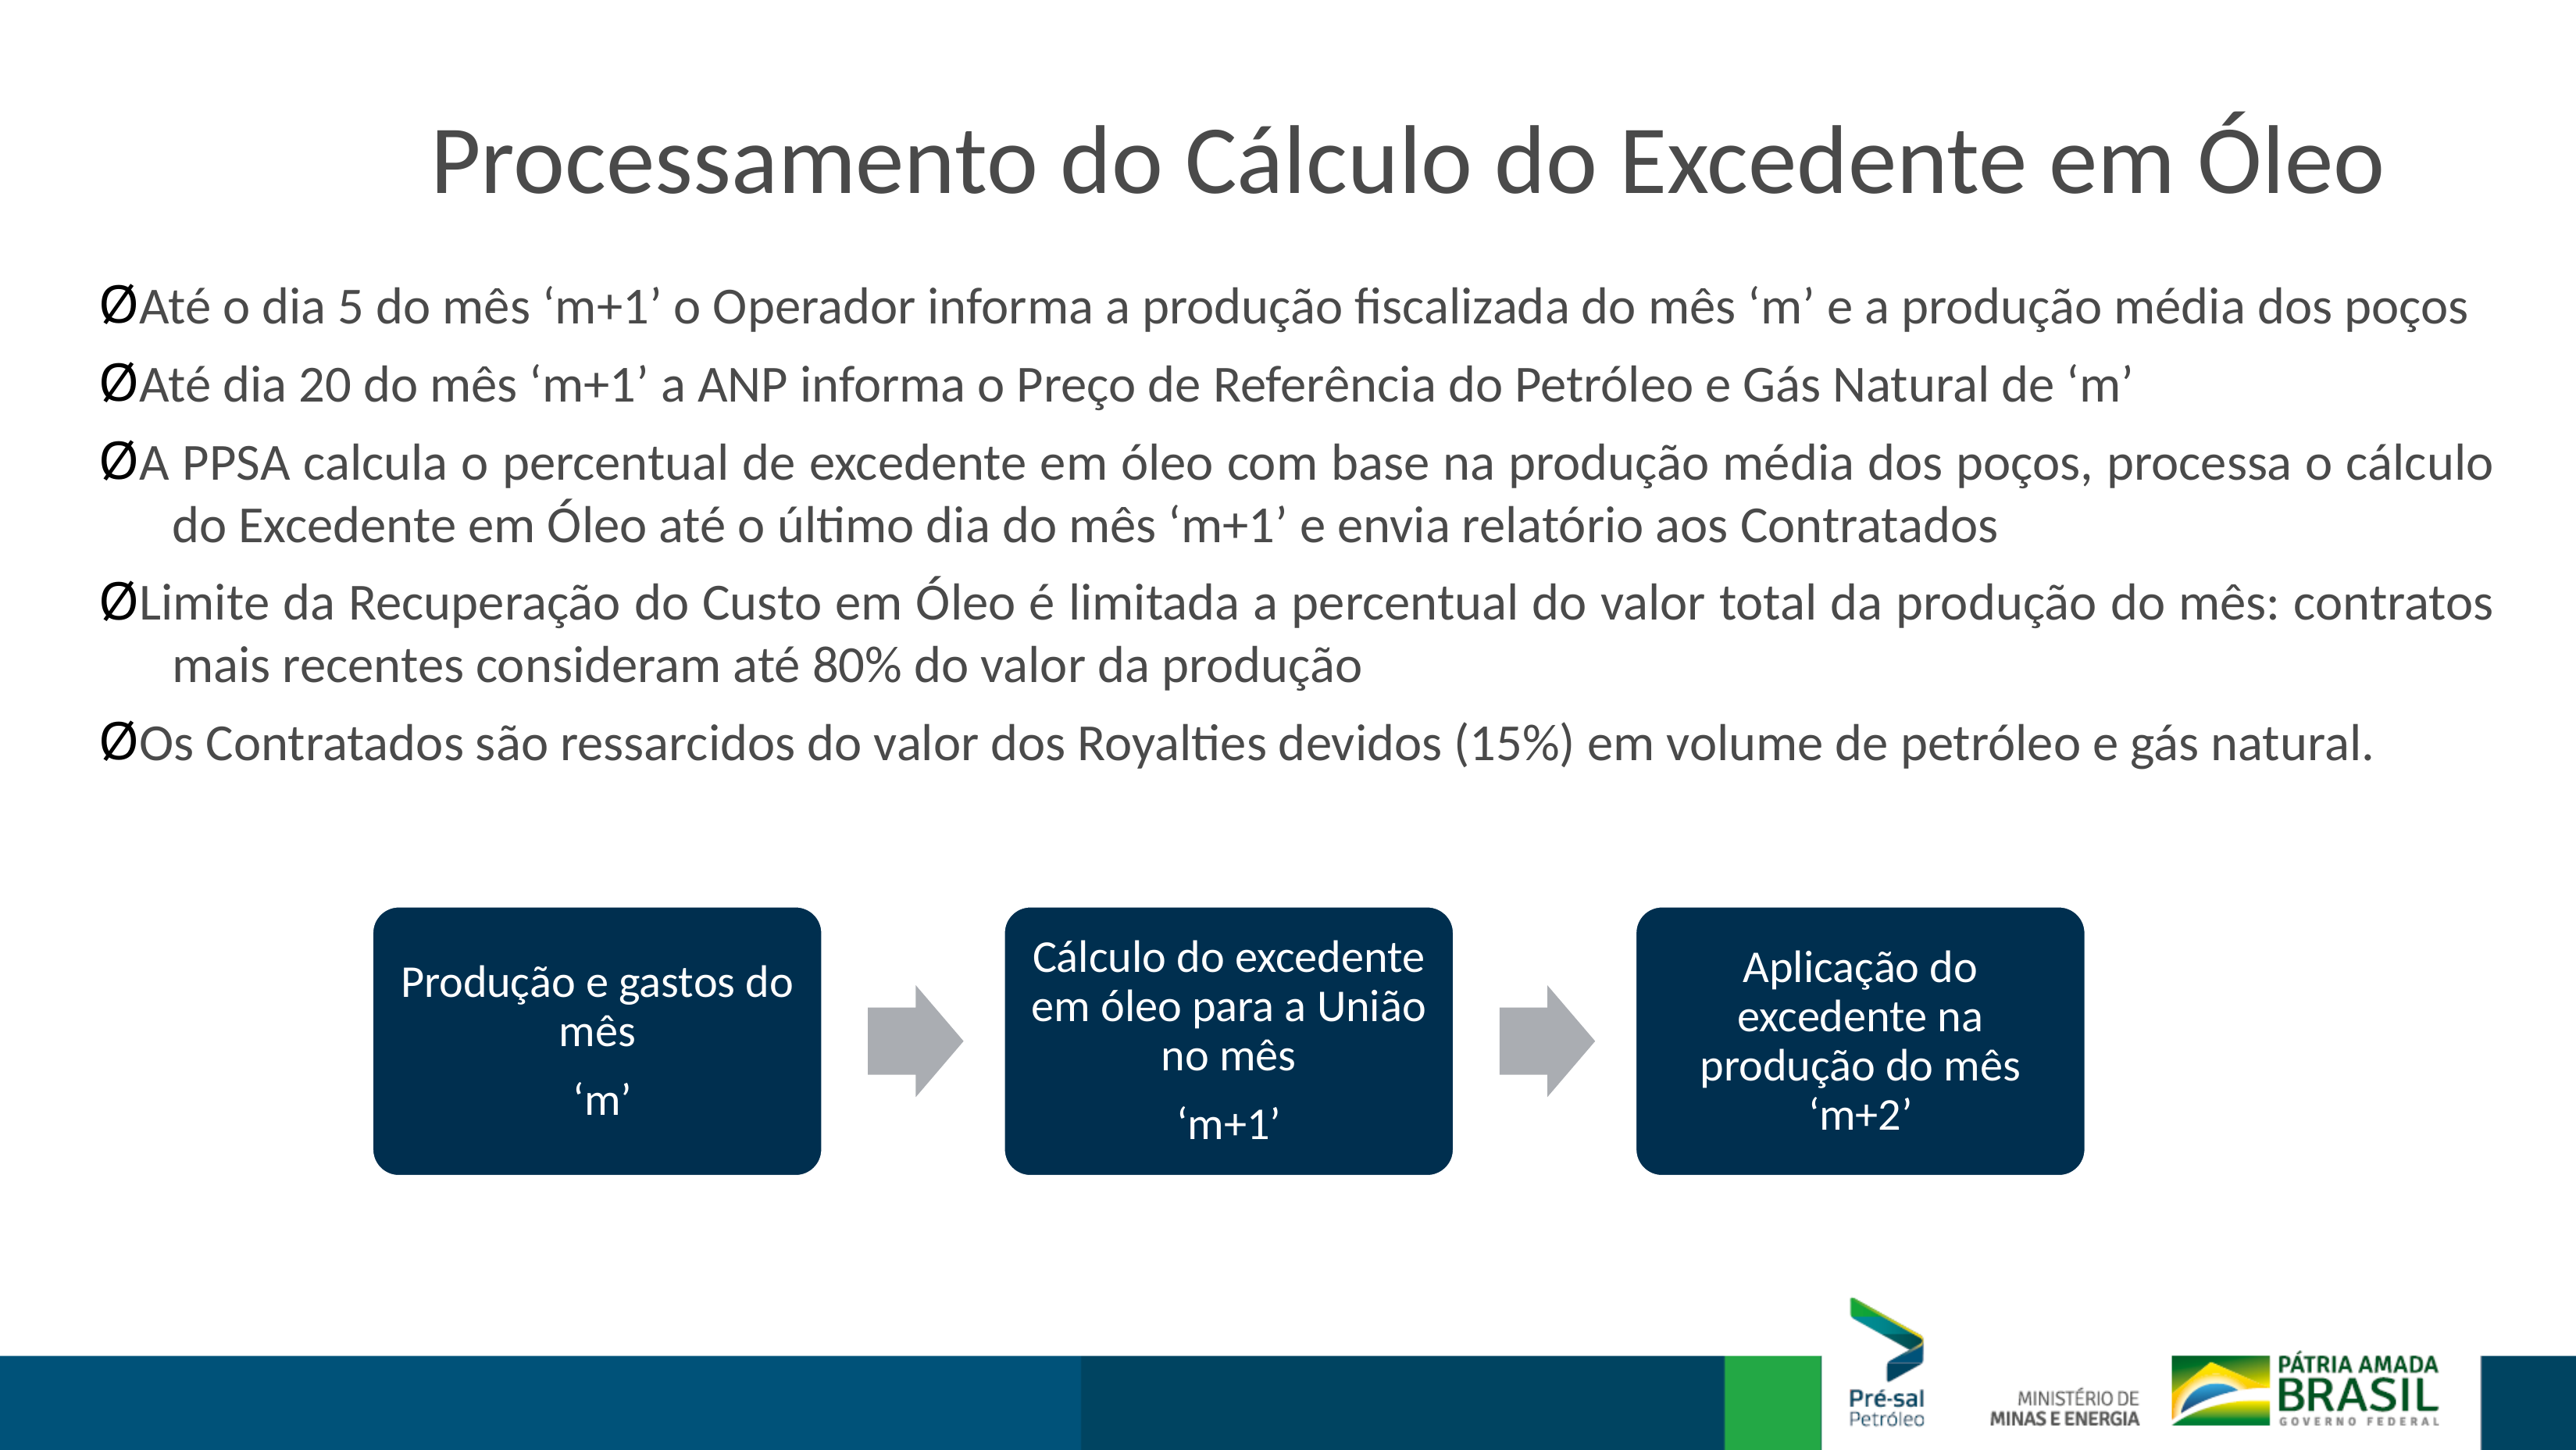

Processamento do Cálculo do Excedente em Óleo
Até o dia 5 do mês ‘m+1’ o Operador informa a produção fiscalizada do mês ‘m’ e a produção média dos poços
Até dia 20 do mês ‘m+1’ a ANP informa o Preço de Referência do Petróleo e Gás Natural de ‘m’
A PPSA calcula o percentual de excedente em óleo com base na produção média dos poços, processa o cálculo do Excedente em Óleo até o último dia do mês ‘m+1’ e envia relatório aos Contratados
Limite da Recuperação do Custo em Óleo é limitada a percentual do valor total da produção do mês: contratos mais recentes consideram até 80% do valor da produção
Os Contratados são ressarcidos do valor dos Royalties devidos (15%) em volume de petróleo e gás natural.
Produção e gastos do mês
 ‘m’
Cálculo do excedente em óleo para a União no mês
‘m+1’
Aplicação do excedente na produção do mês ‘m+2’